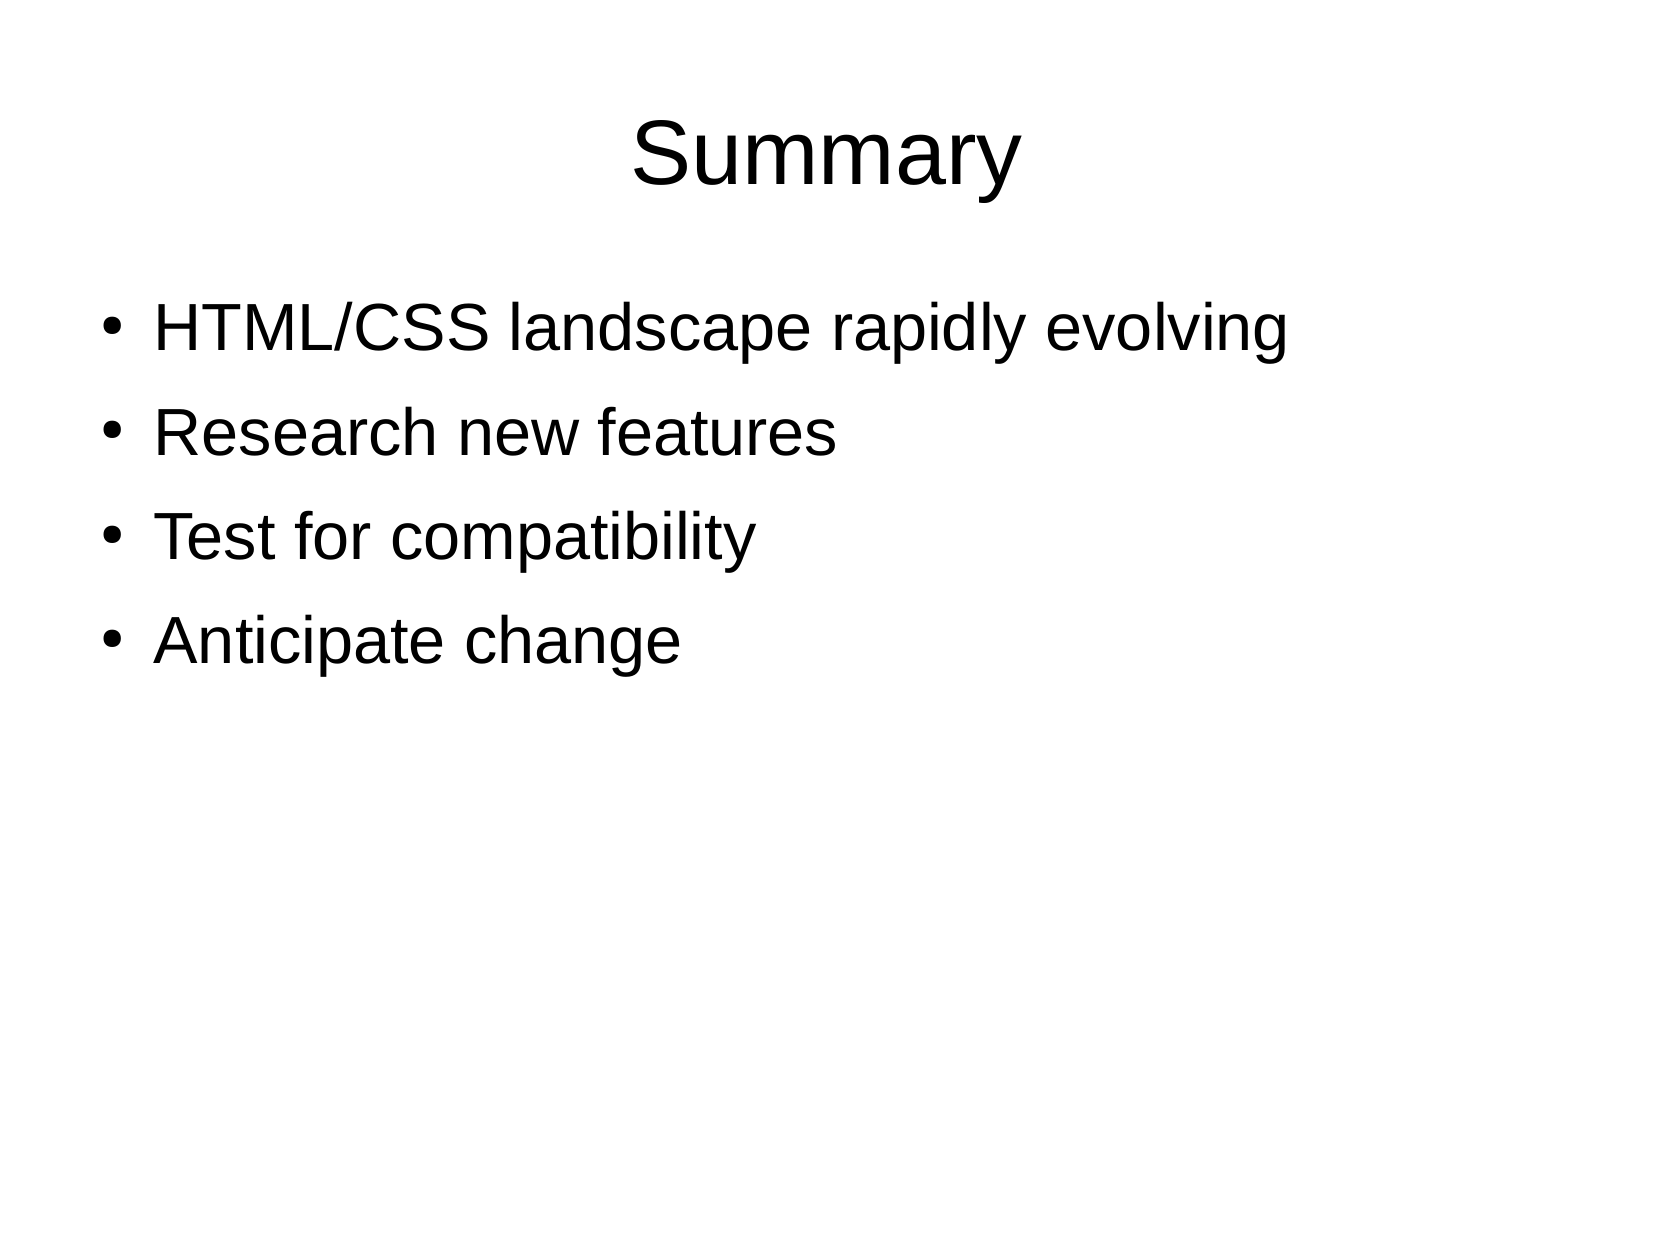

# Summary
HTML/CSS landscape rapidly evolving
Research new features
Test for compatibility
Anticipate change